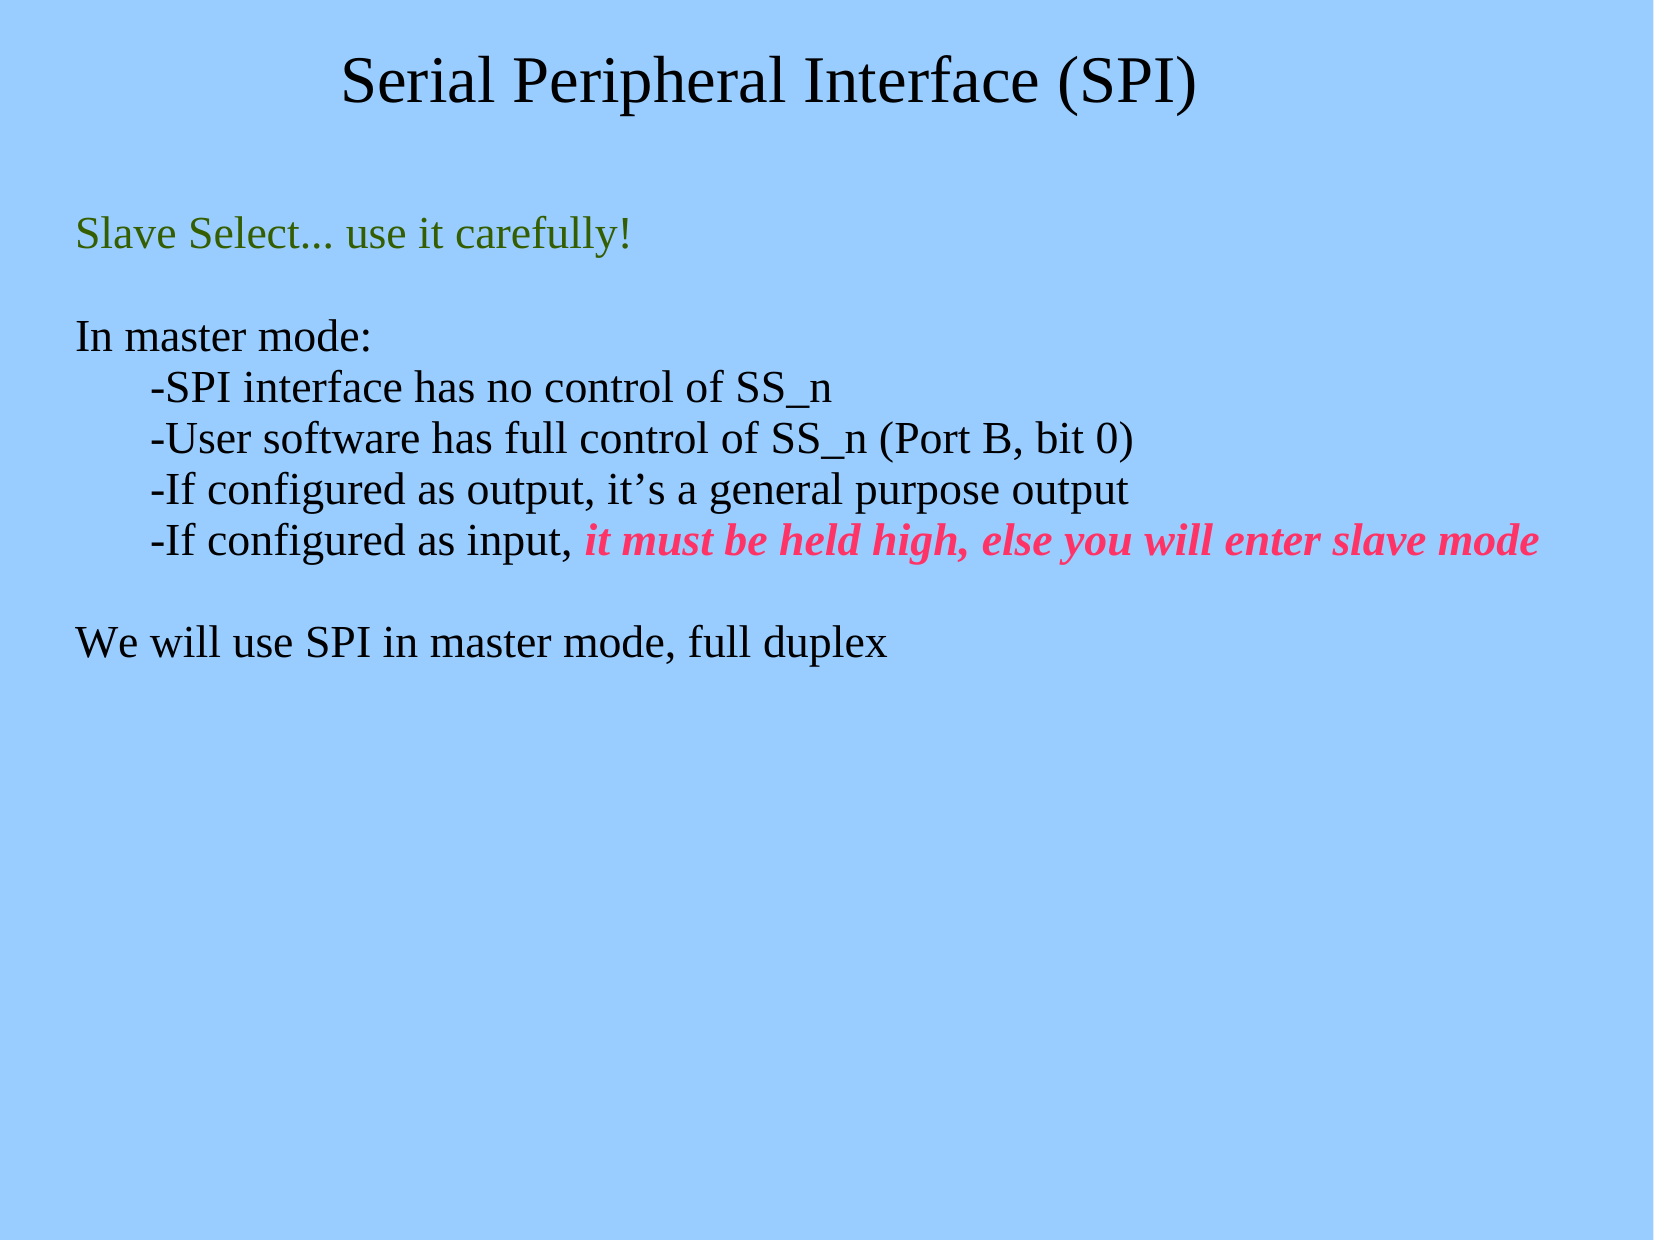

Serial Peripheral Interface (SPI)
Slave Select... use it carefully!
In master mode:
	-SPI interface has no control of SS_n
	-User software has full control of SS_n (Port B, bit 0)
	-If configured as output, it’s a general purpose output
	-If configured as input, it must be held high, else you will enter slave mode
We will use SPI in master mode, full duplex